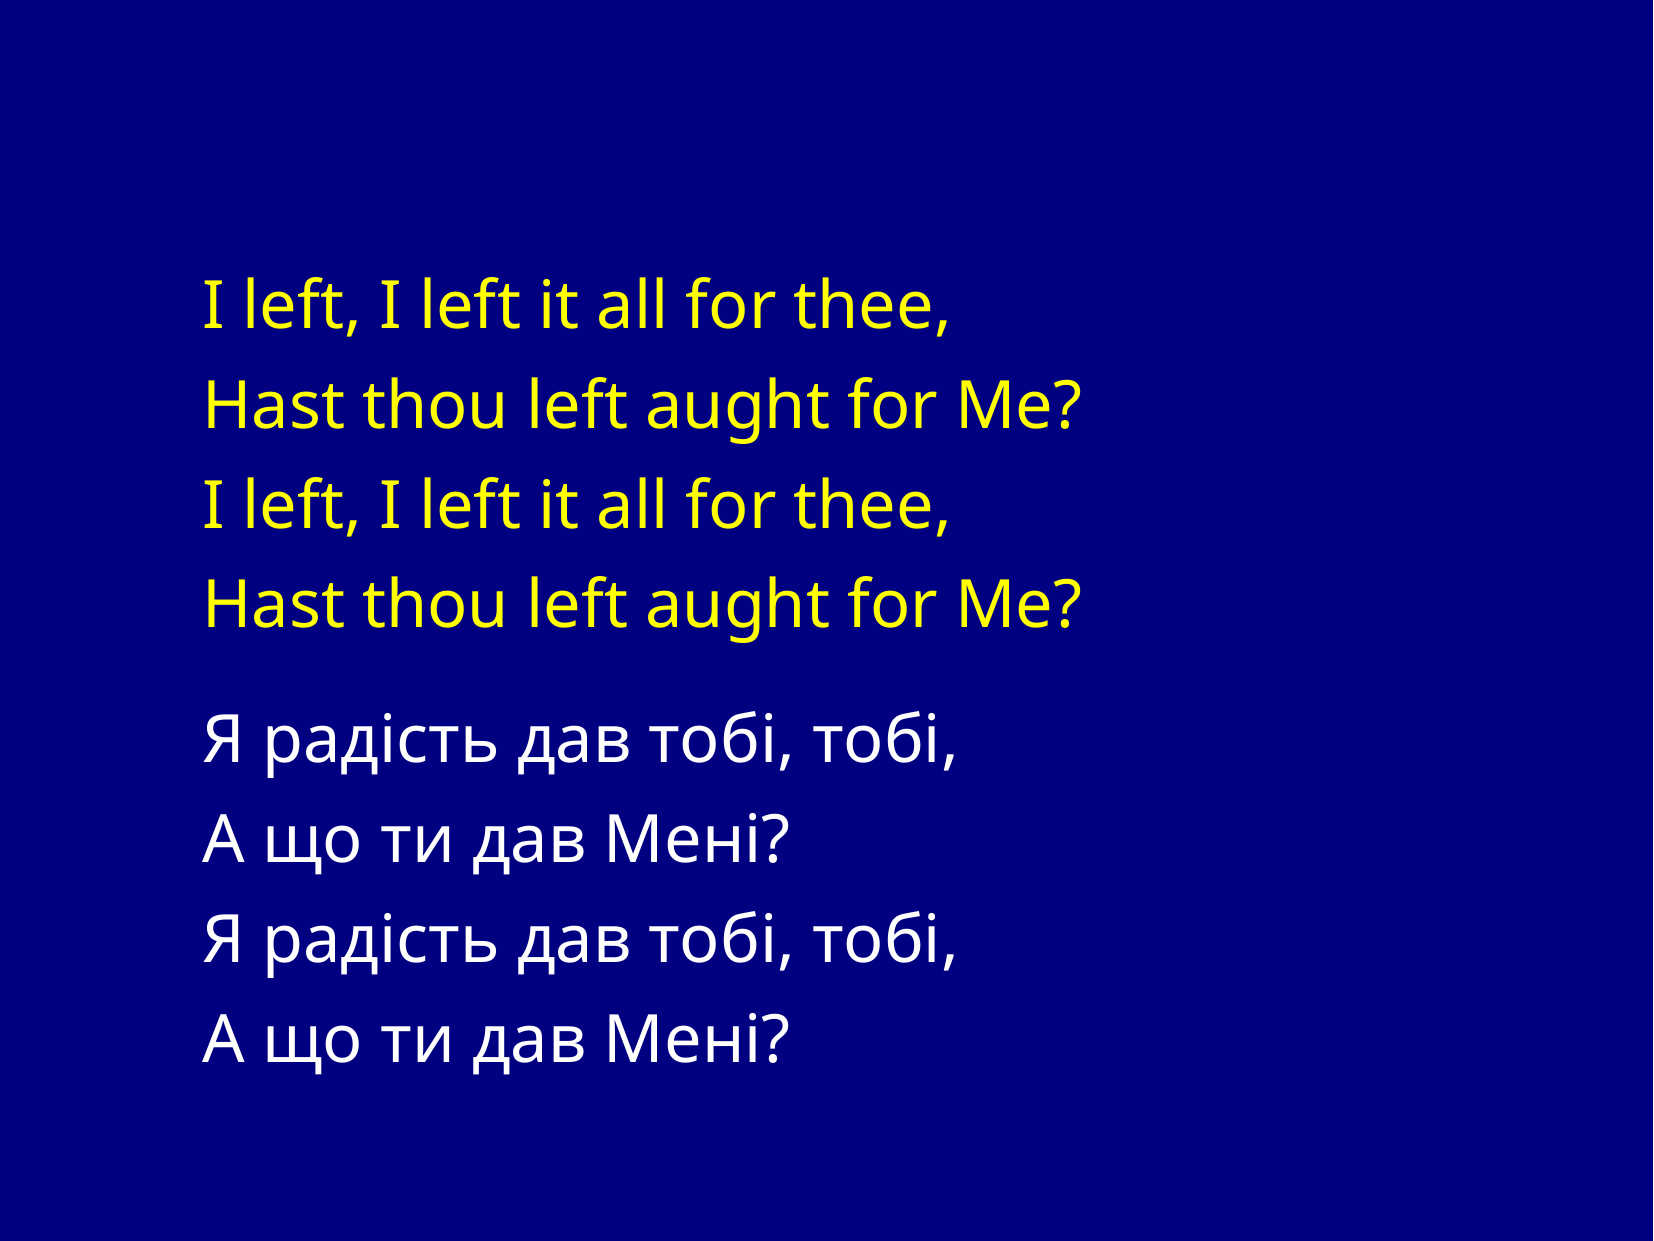

I left, I left it all for thee,
	Hast thou left aught for Me?
	I left, I left it all for thee,
	Hast thou left aught for Me?
	Я радість дав тобі, тобі,
	А що ти дав Мені?
	Я радість дав тобі, тобі,
	А що ти дав Мені?